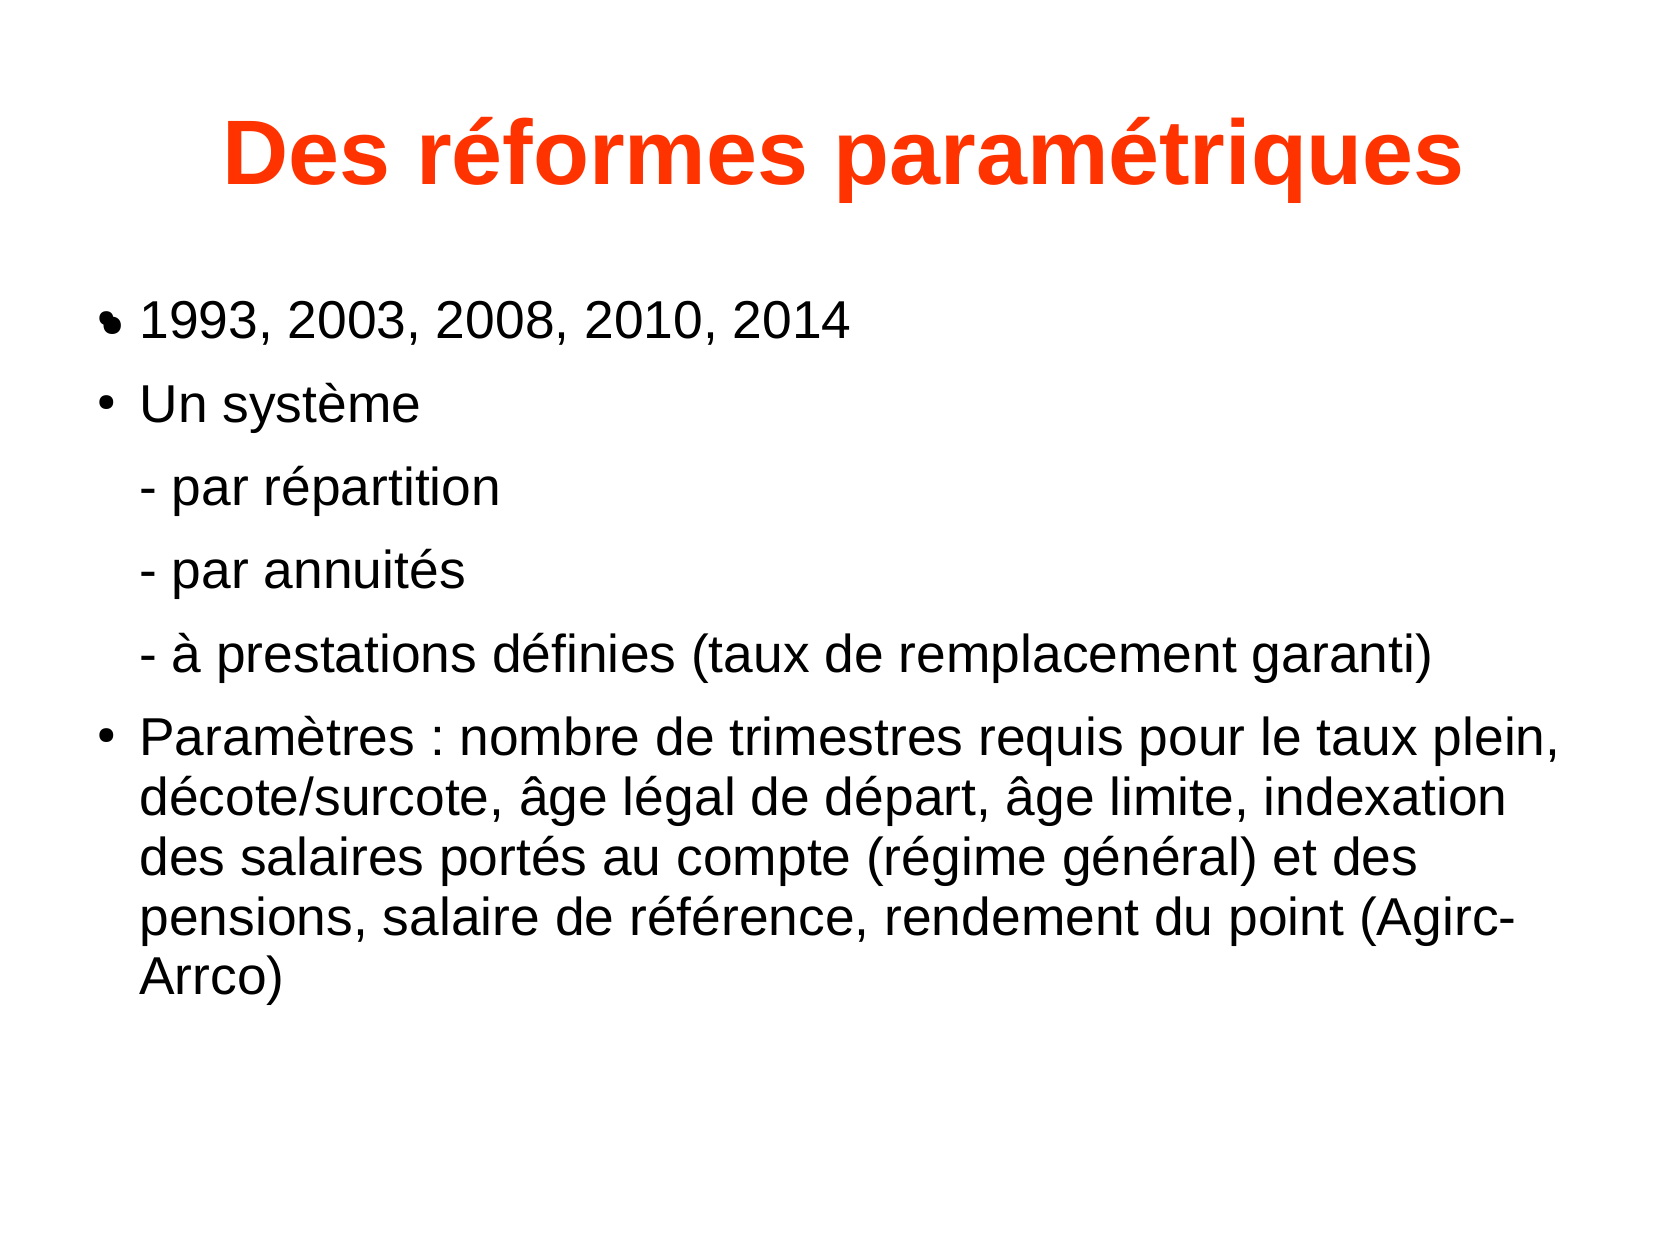

# Des réformes paramétriques
1993, 2003, 2008, 2010, 2014
Un système
- par répartition
- par annuités
- à prestations définies (taux de remplacement garanti)
Paramètres : nombre de trimestres requis pour le taux plein, décote/surcote, âge légal de départ, âge limite, indexation des salaires portés au compte (régime général) et des pensions, salaire de référence, rendement du point (Agirc-Arrco)